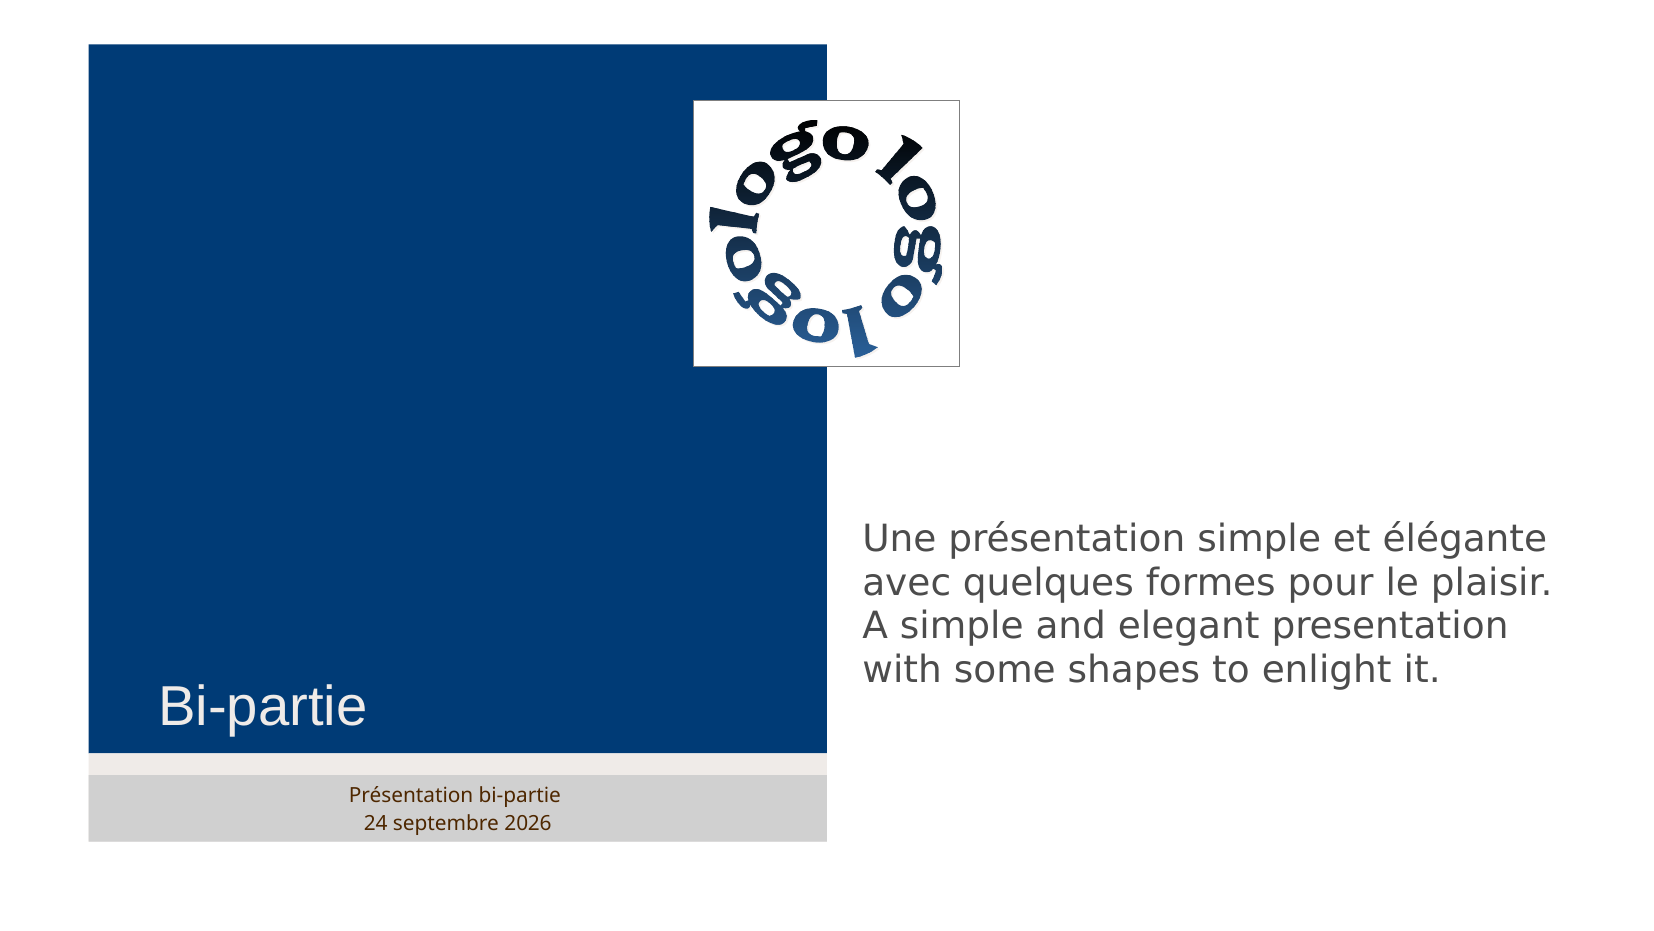

Une présentation simple et élégante avec quelques formes pour le plaisir.
A simple and elegant presentation with some shapes to enlight it.
# Bi-partie
Présentation bi-partie